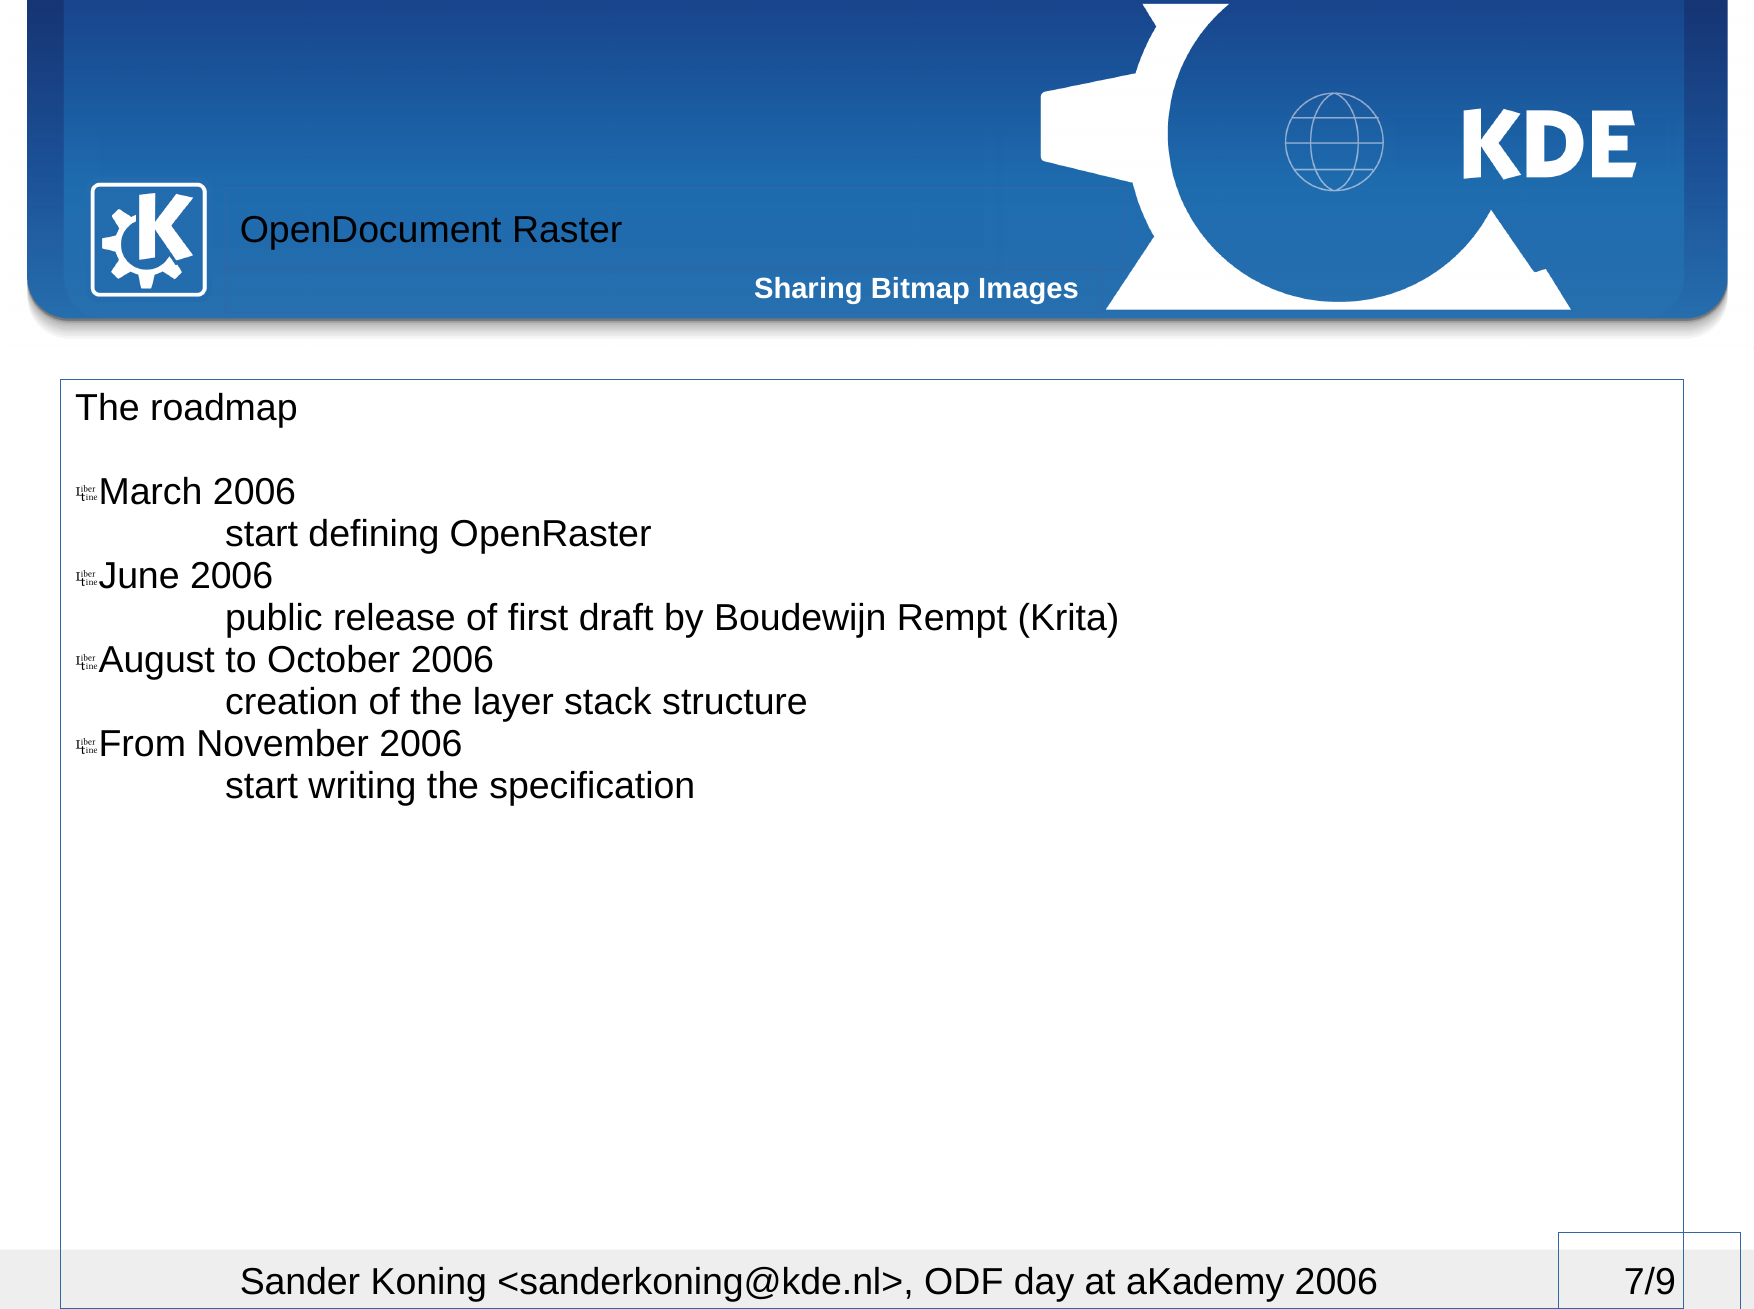

The roadmap
March 2006
		start defining OpenRaster
June 2006
		public release of first draft by Boudewijn Rempt (Krita)
August to October 2006
		creation of the layer stack structure
From November 2006
		start writing the specification